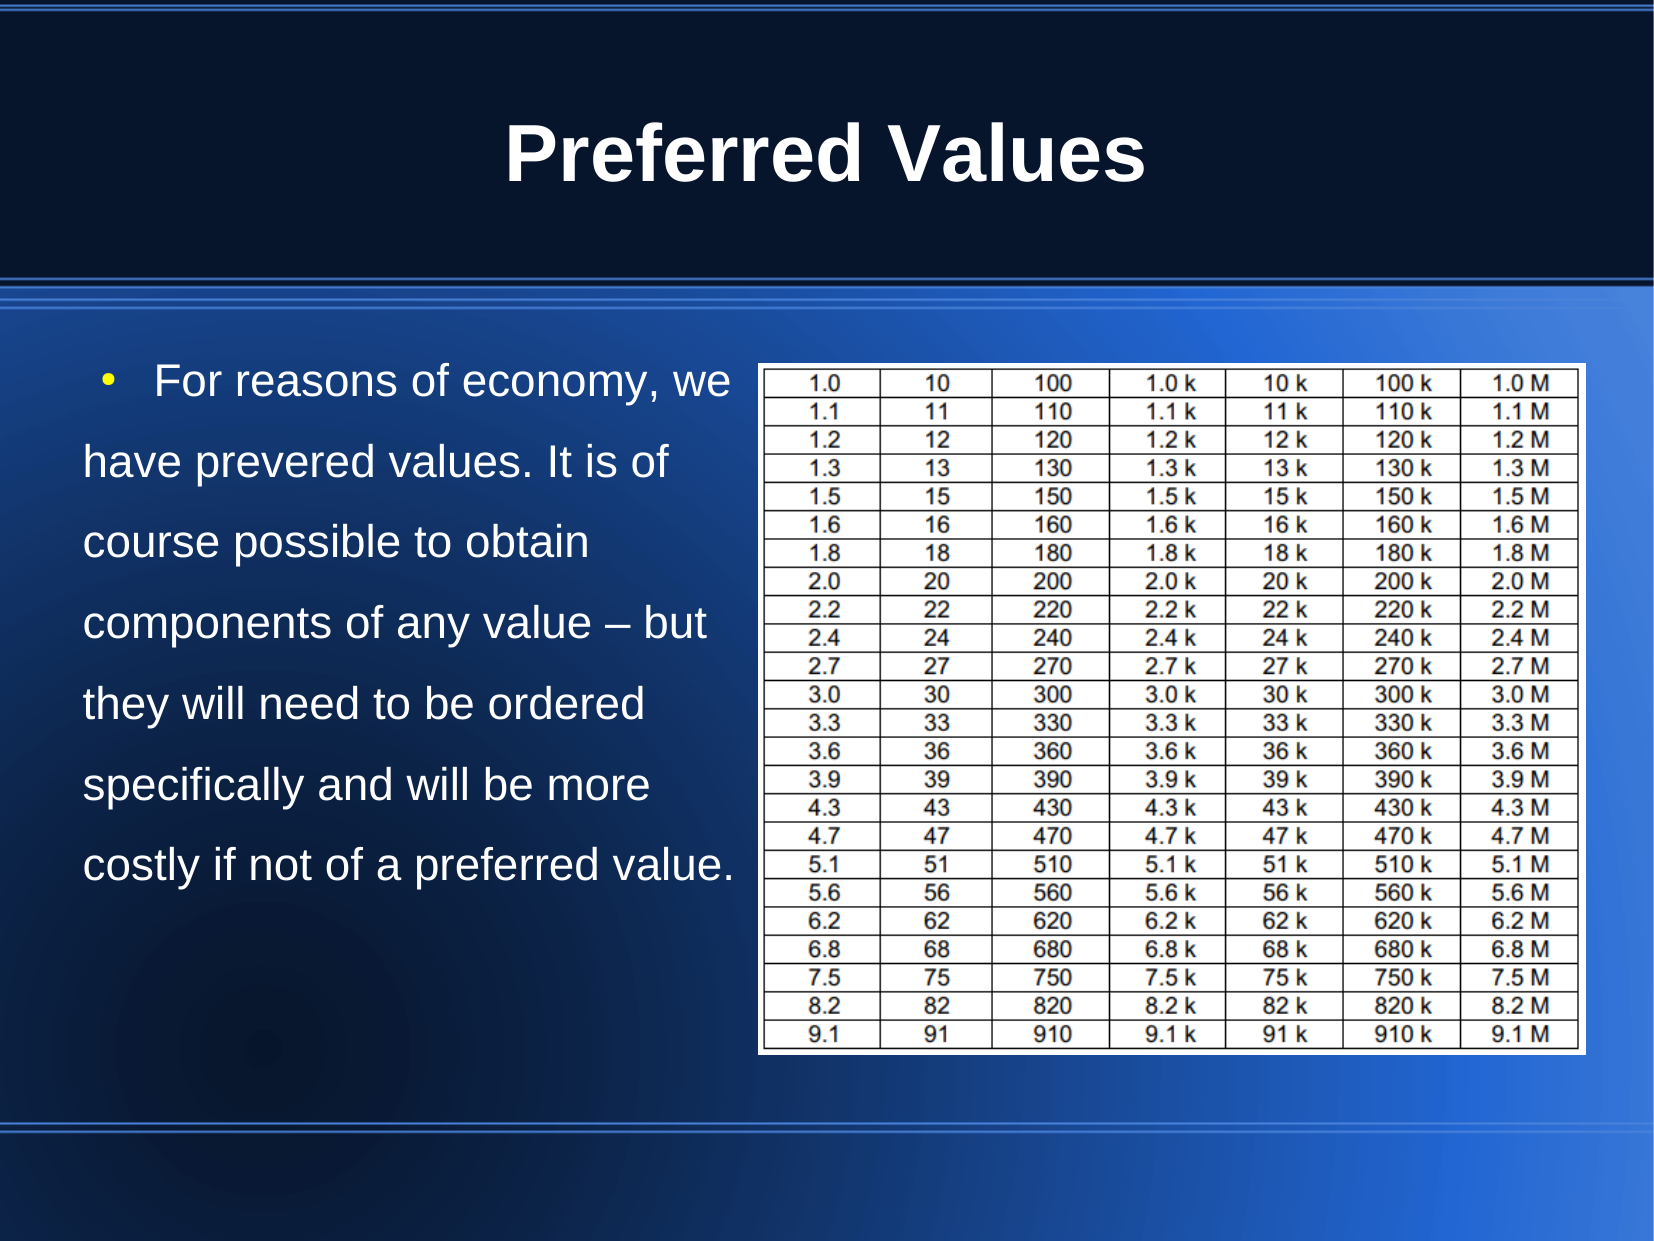

# Preferred Values
For reasons of economy, we
have prevered values. It is of
course possible to obtain
components of any value – but
they will need to be ordered
specifically and will be more
costly if not of a preferred value.